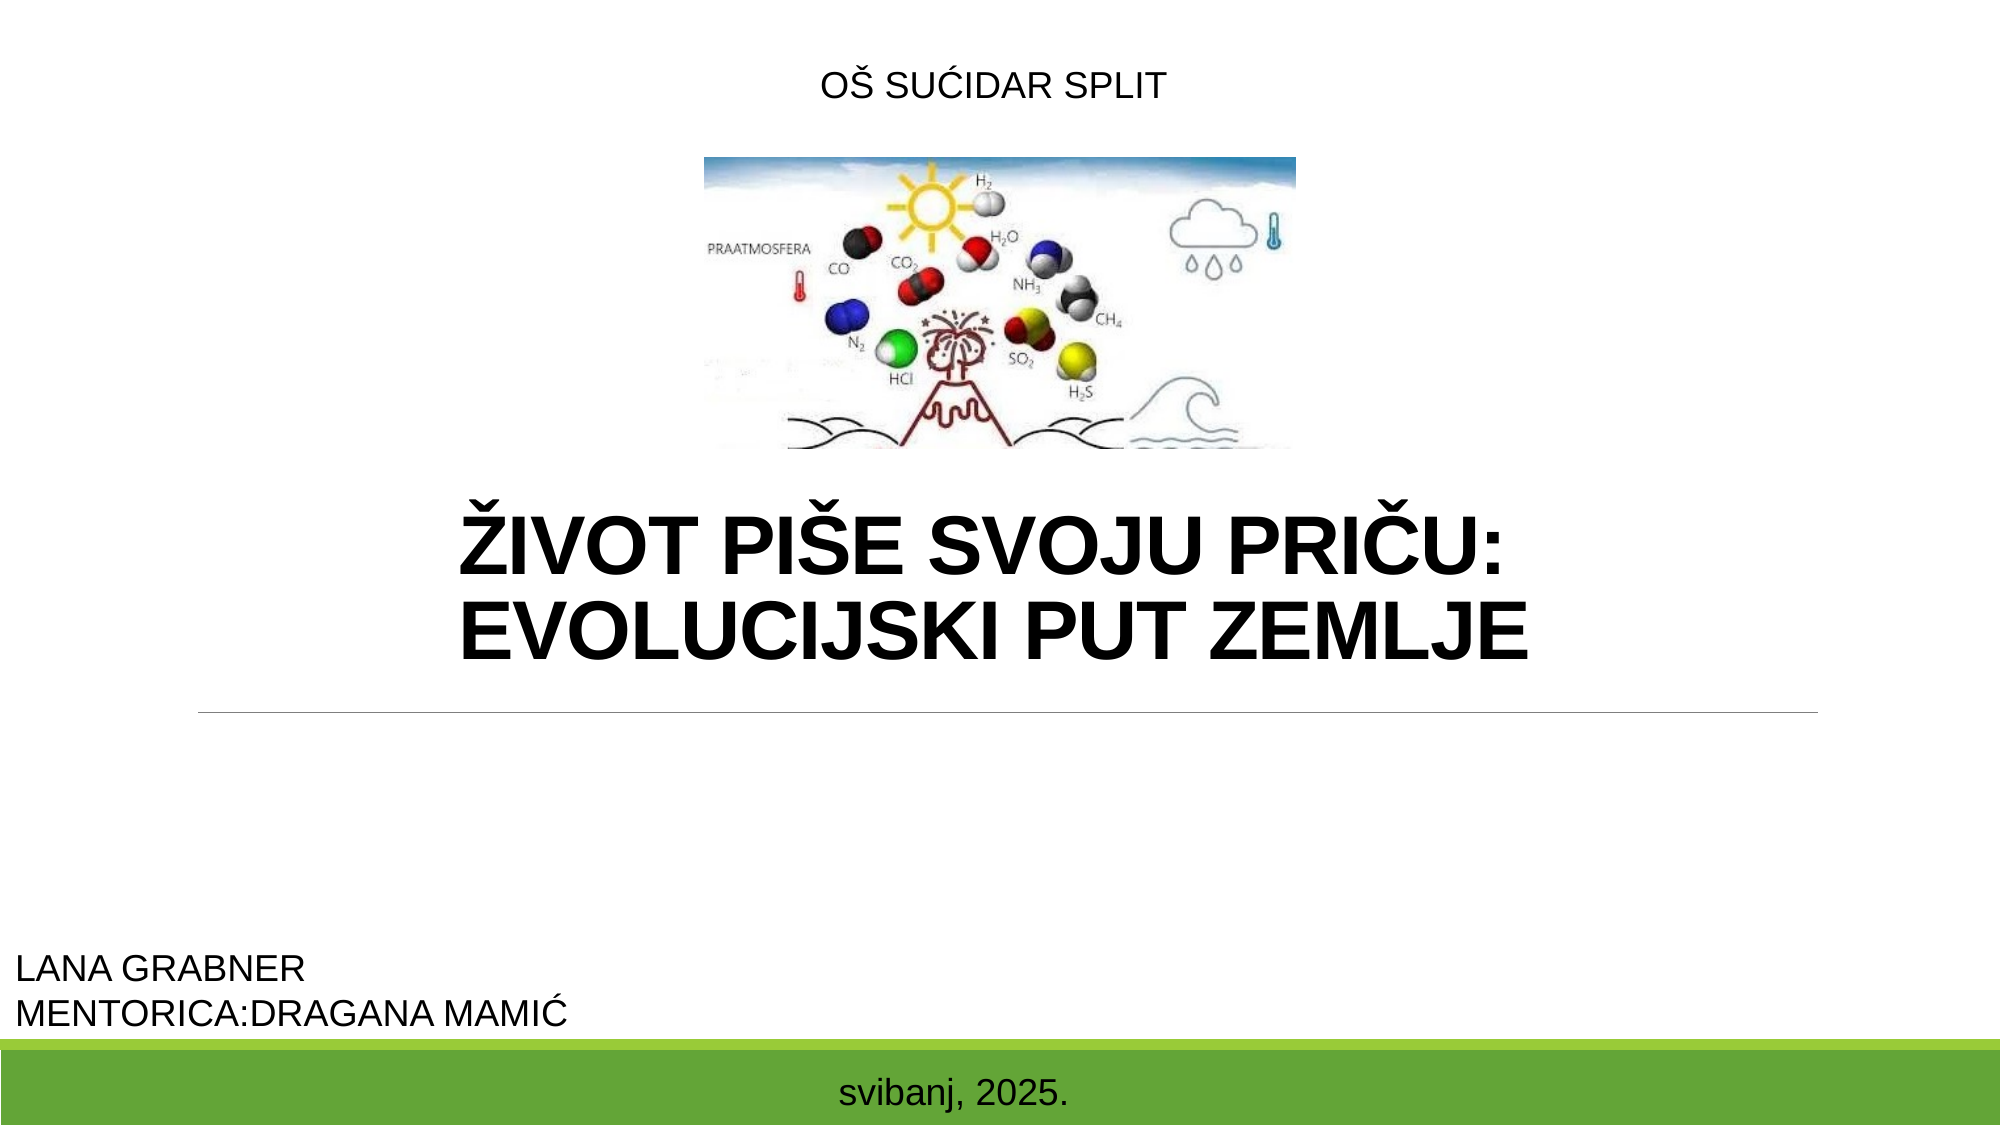

OŠ SUĆIDAR SPLIT
# ŽIVOT PIŠE SVOJU PRIČU: EVOLUCIJSKI PUT ZEMLJE
LANA GRABNER
MENTORICA:DRAGANA MAMIĆ
svibanj, 2025.